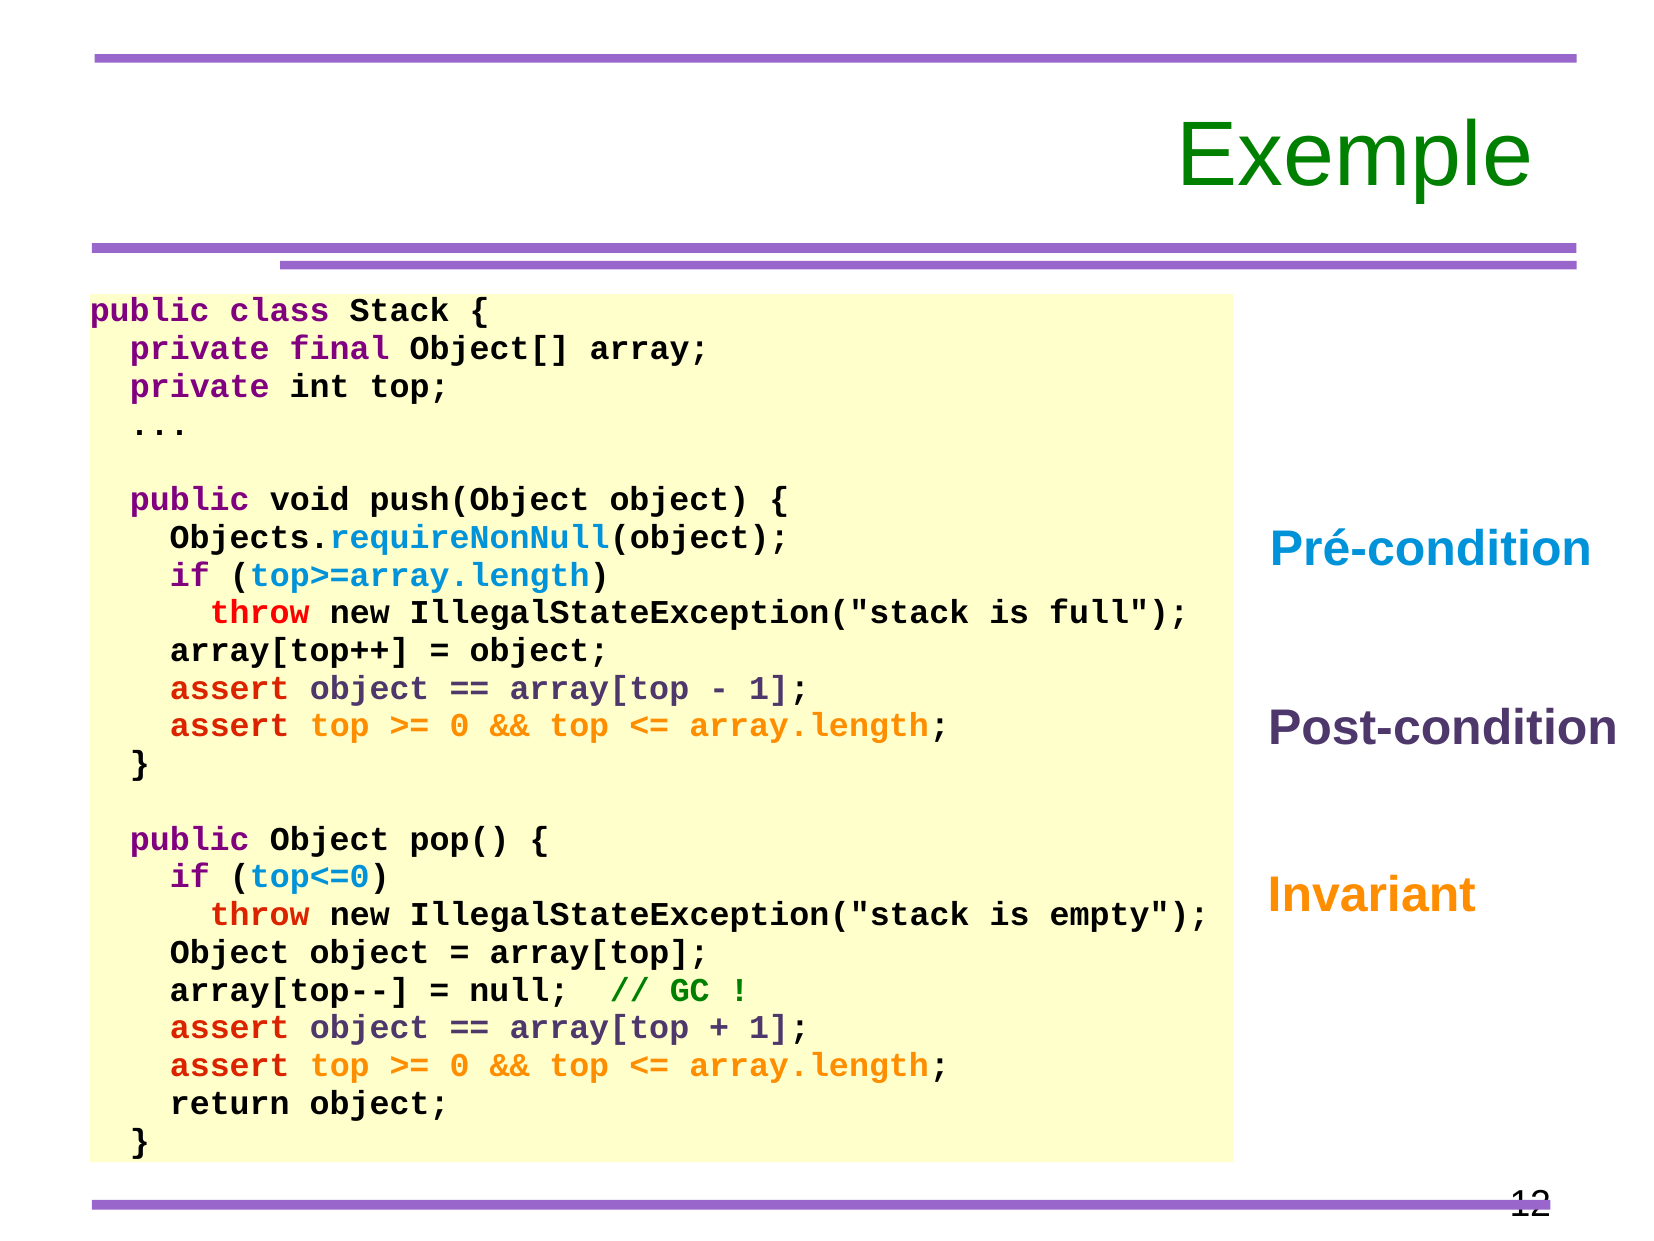

# Exemple
public class Stack {
 private final Object[] array;
 private int top;
 ...
 public void push(Object object) {
 Objects.requireNonNull(object);
 if (top>=array.length)
 throw new IllegalStateException("stack is full");
 array[top++] = object;
 assert object == array[top - 1];
 assert top >= 0 && top <= array.length;
 }
 public Object pop() {
 if (top<=0)
 throw new IllegalStateException("stack is empty");
 Object object = array[top];
 array[top--] = null; // GC !
 assert object == array[top + 1];
 assert top >= 0 && top <= array.length;
 return object;
 }
Pré-condition
Post-condition
Invariant